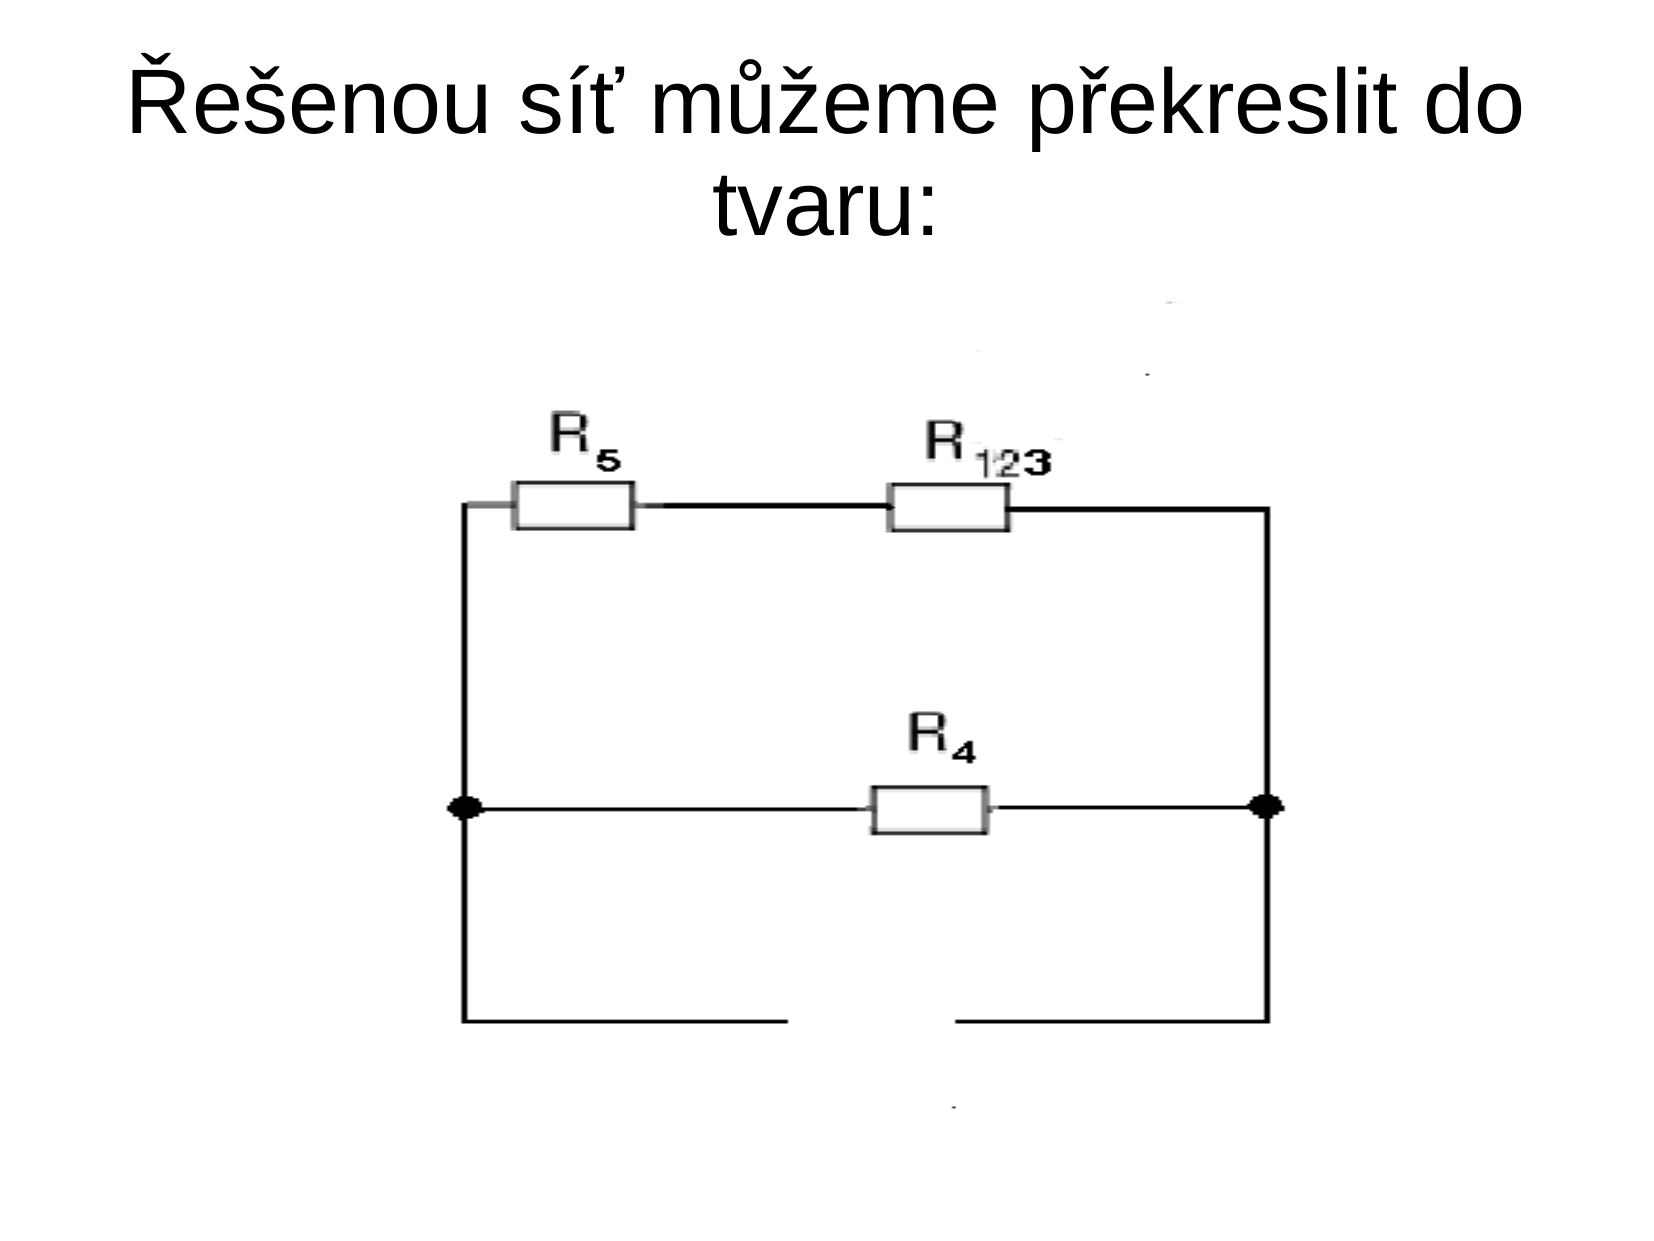

# Řešenou síť můžeme překreslit do tvaru: